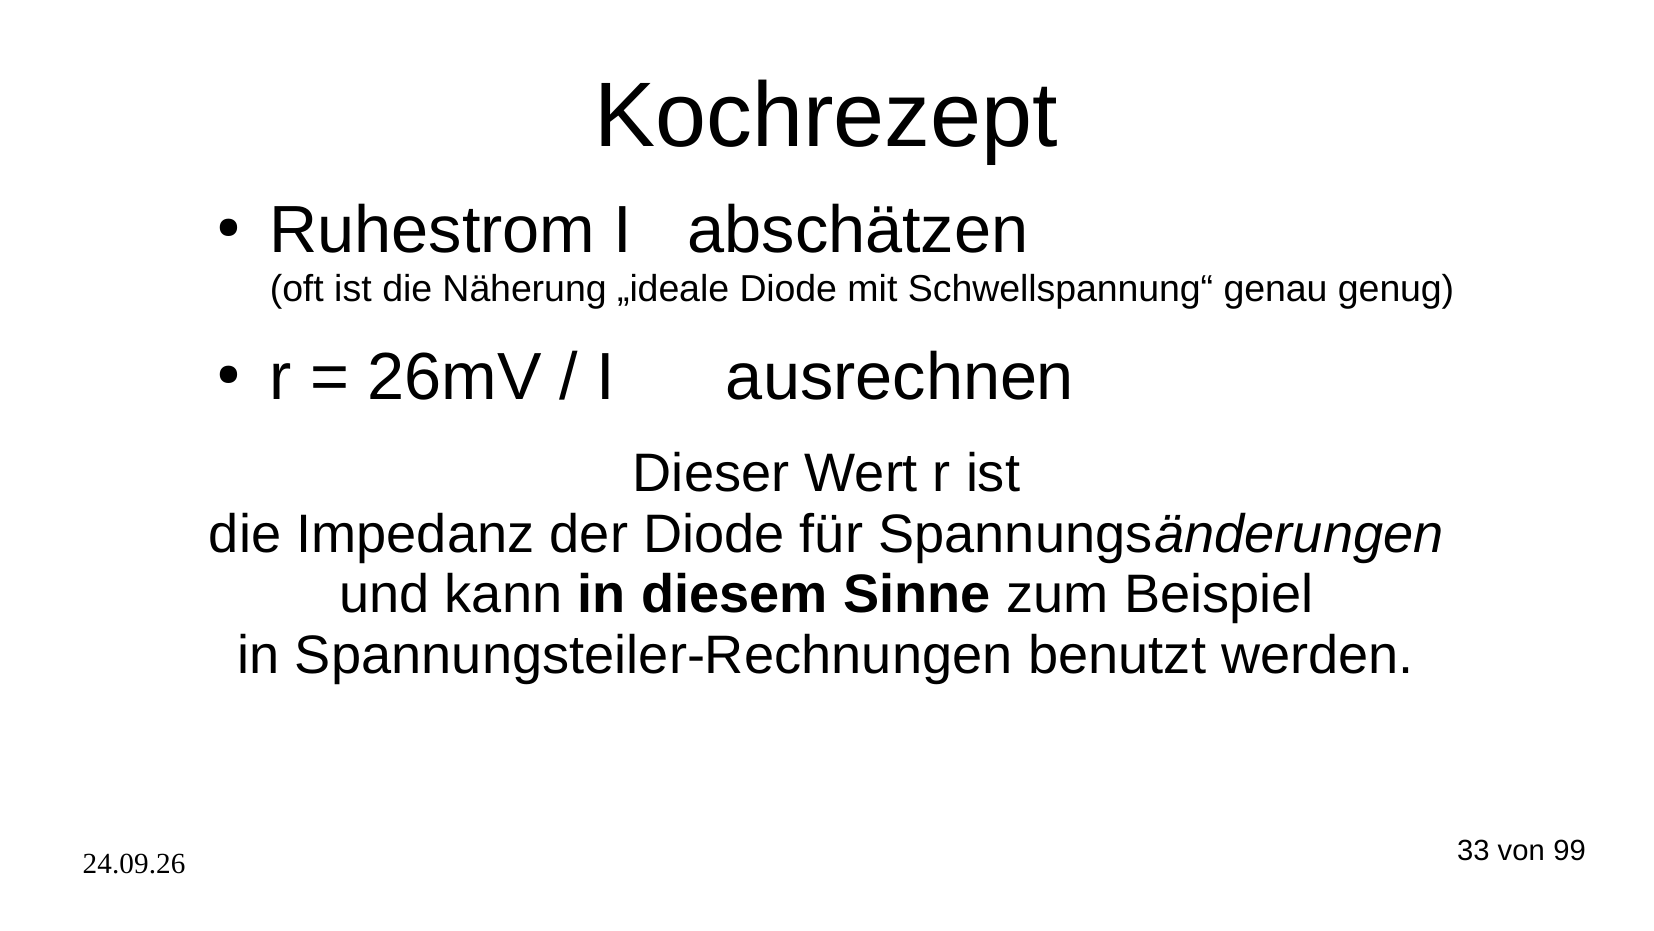

# Kochrezept
Ruhestrom I abschätzen
(oft ist die Näherung „ideale Diode mit Schwellspannung“ genau genug)
r = 26mV / I ausrechnen
Dieser Wert r ist
die Impedanz der Diode für Spannungsänderungen
und kann in diesem Sinne zum Beispiel
in Spannungsteiler-Rechnungen benutzt werden.
33